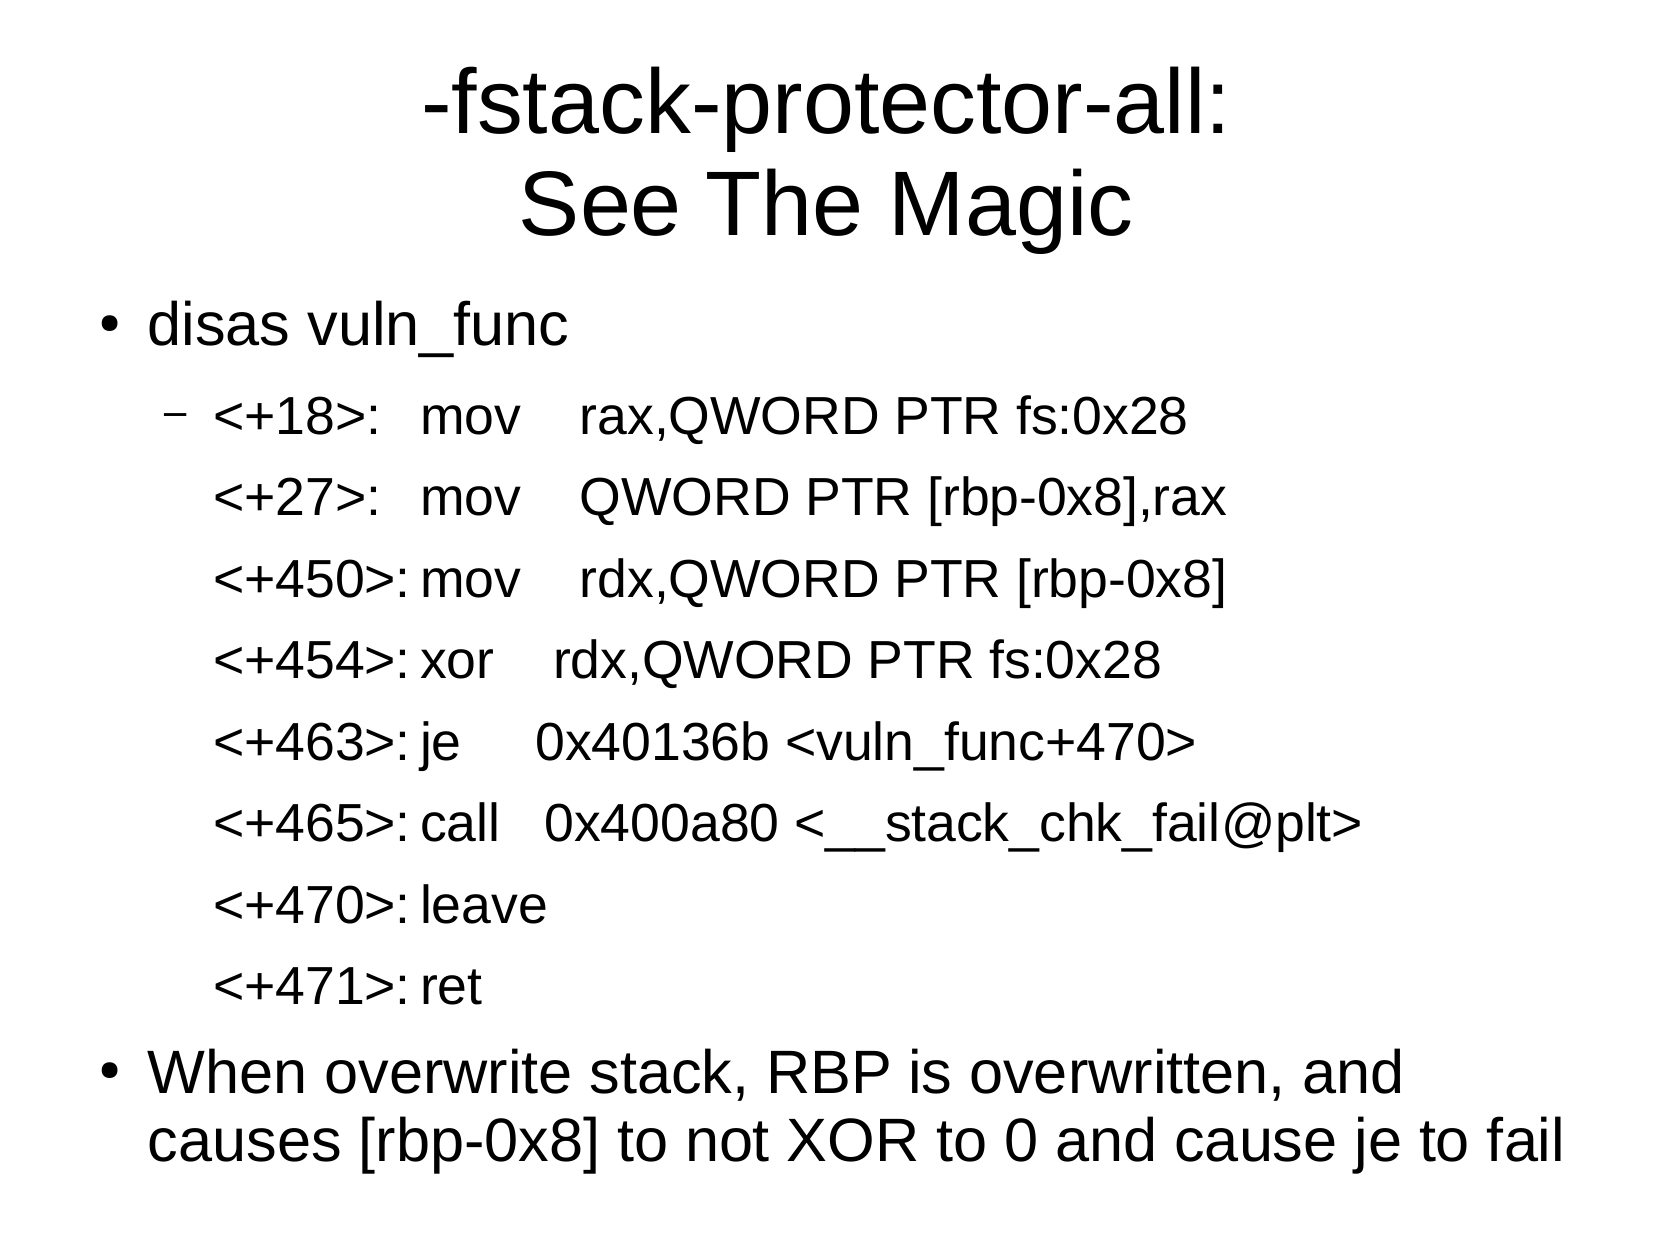

# -fstack-protector-all: See The Magic
disas vuln_func
<+18>:	mov rax,QWORD PTR fs:0x28
<+27>:	mov QWORD PTR [rbp-0x8],rax
<+450>:	mov rdx,QWORD PTR [rbp-0x8]
<+454>:	xor rdx,QWORD PTR fs:0x28
<+463>:	je 0x40136b <vuln_func+470>
<+465>:	call 0x400a80 <__stack_chk_fail@plt>
<+470>:	leave
<+471>:	ret
When overwrite stack, RBP is overwritten, and causes [rbp-0x8] to not XOR to 0 and cause je to fail